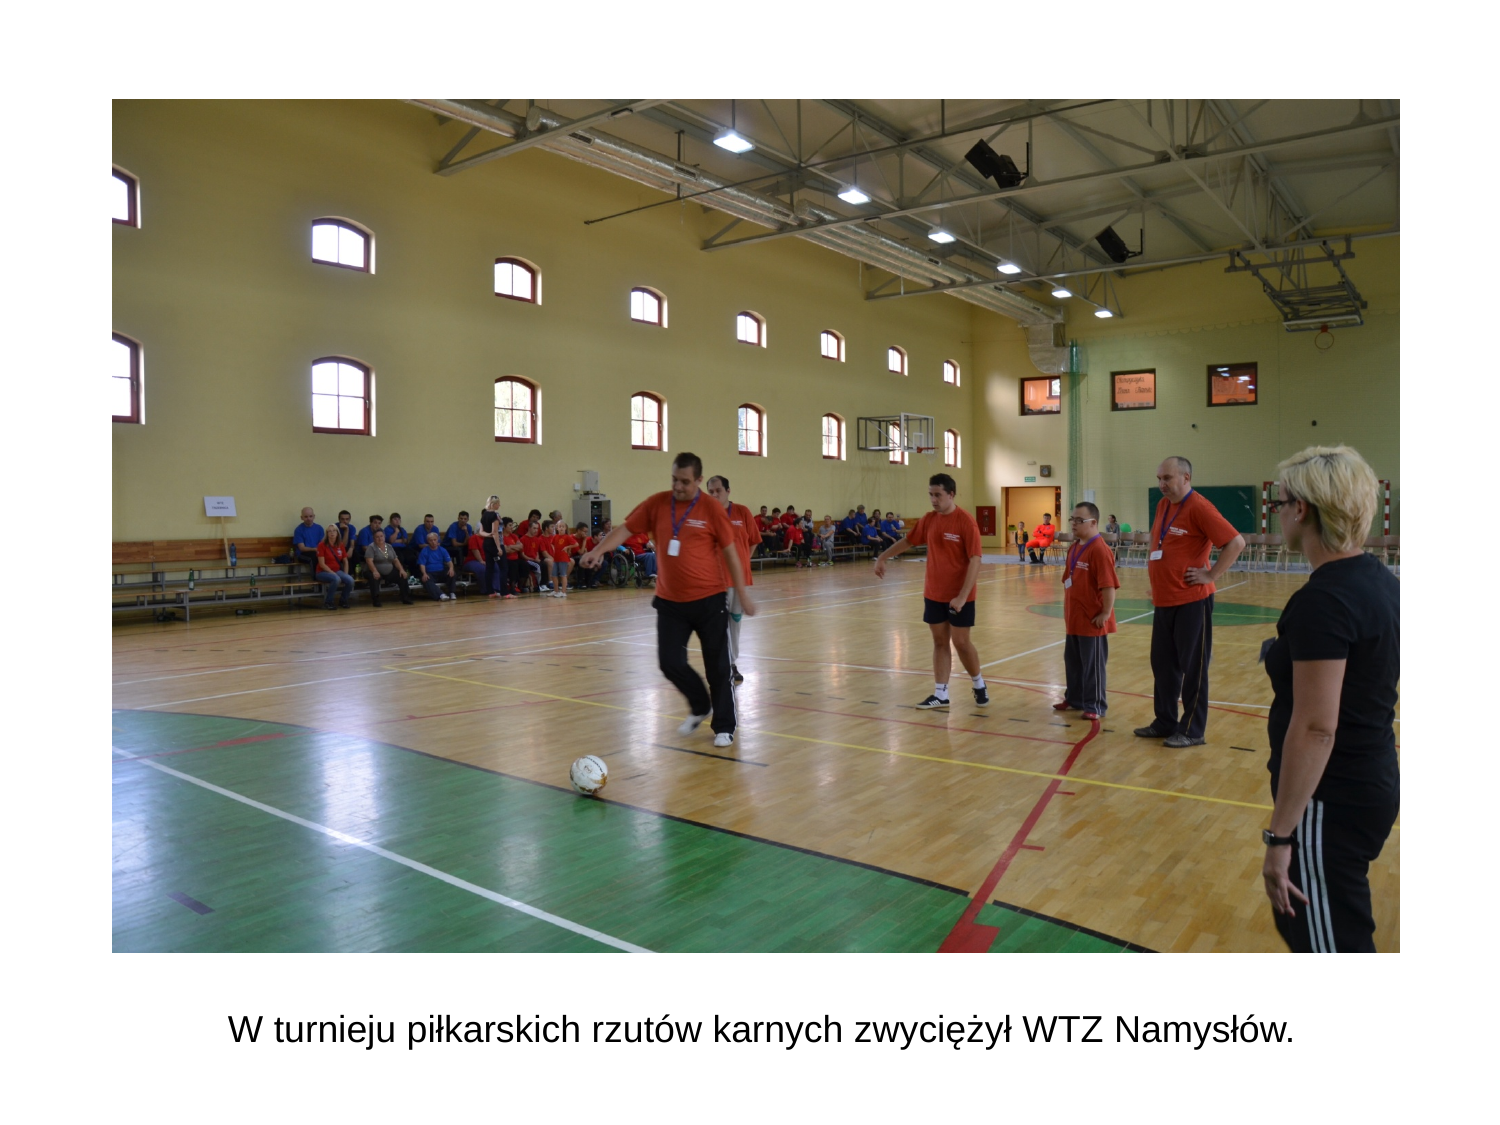

W turnieju piłkarskich rzutów karnych zwyciężył WTZ Namysłów.